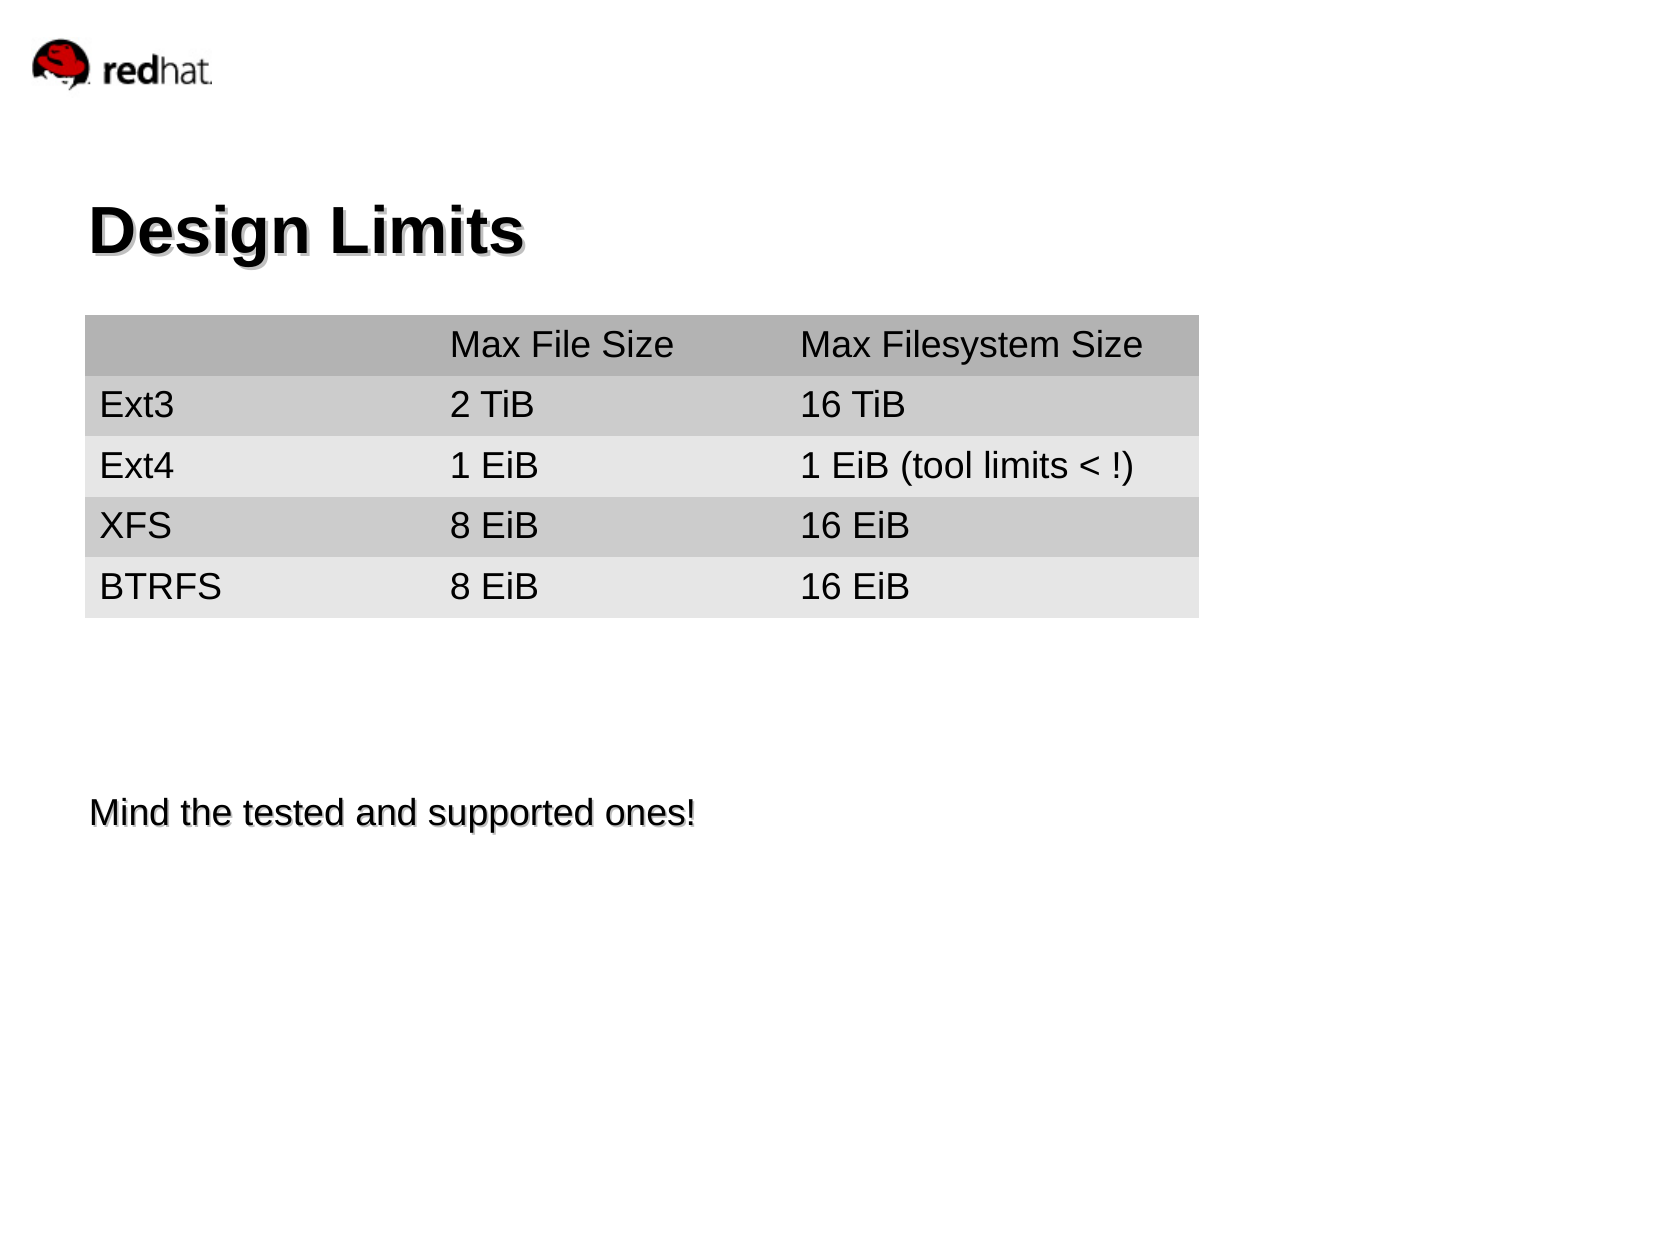

#
Design Limits
Mind the tested and supported ones!
| | Max File Size | Max Filesystem Size |
| --- | --- | --- |
| Ext3 | 2 TiB | 16 TiB |
| Ext4 | 1 EiB | 1 EiB (tool limits < !) |
| XFS | 8 EiB | 16 EiB |
| BTRFS | 8 EiB | 16 EiB |